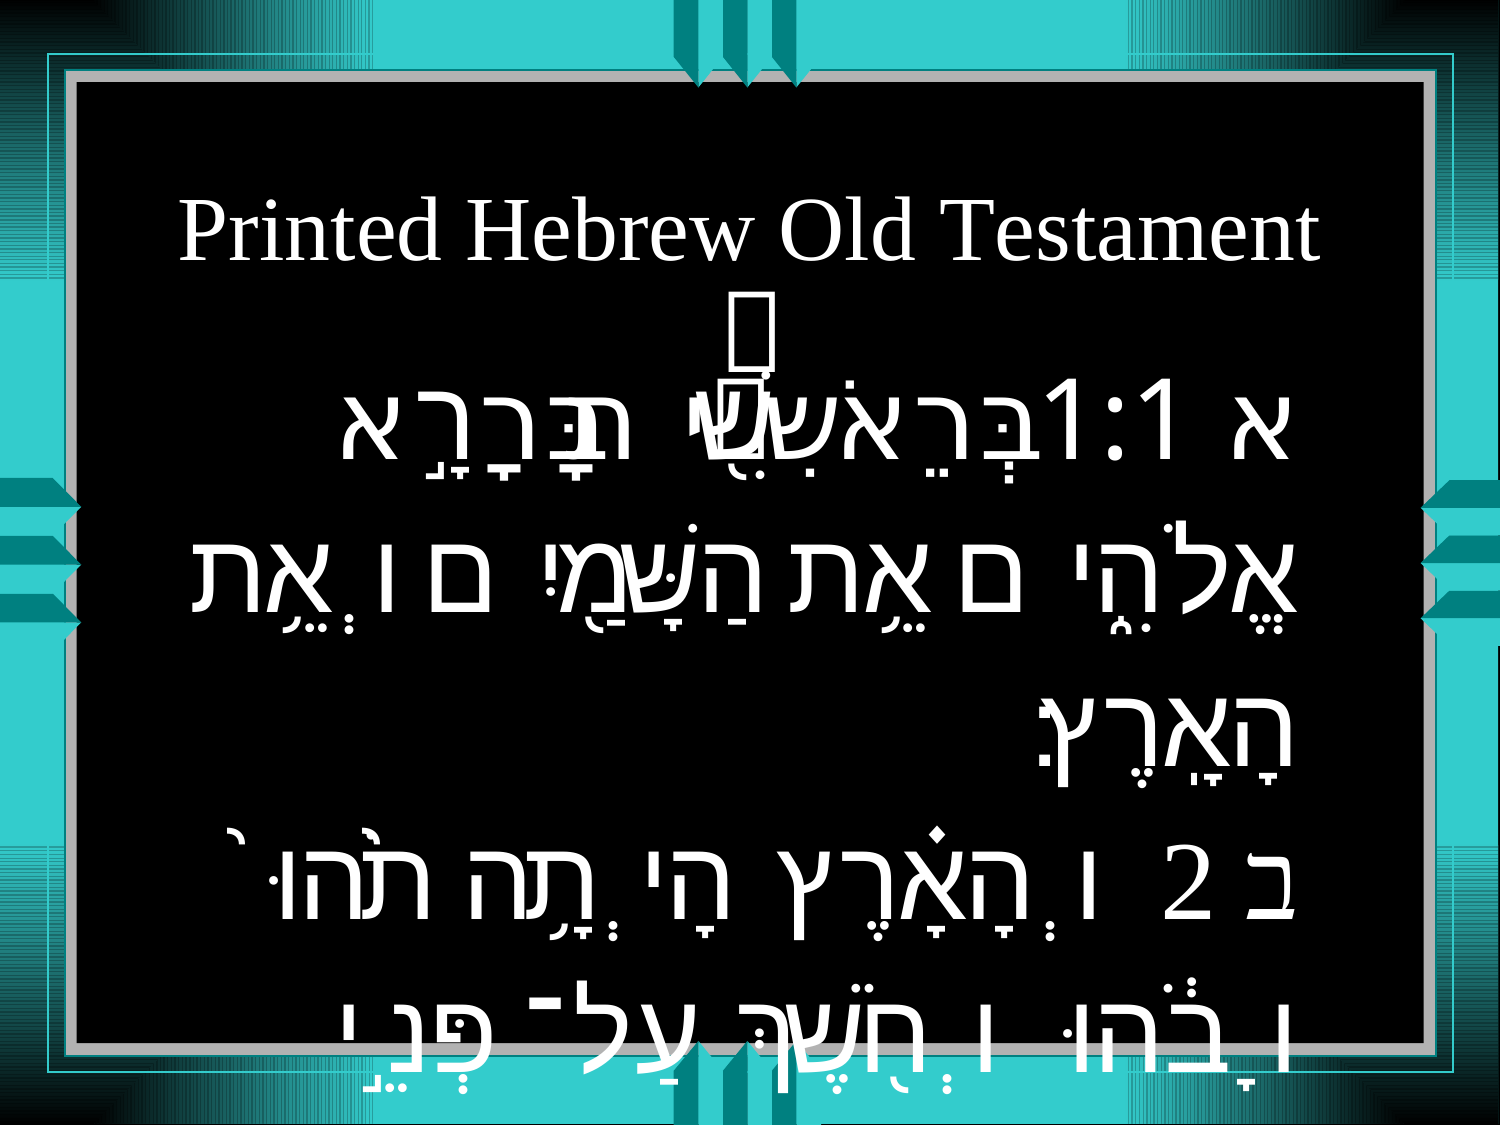

# Printed Hebrew Old Testament
א 1:1 בְּרֵאשִׁ֖ית בָּרָ֣א אֱלֹהִ֑ים אֵ֥ת הַשָּׁמַ֖יִם וְאֵ֥ת הָאָֽרֶץ׃
ב 2 וְהָאָ֗רֶץ הָיְתָ֥ה תֹ֙הוּ֙ וָבֹ֔הוּ וְחֹ֖שֶׁךְ עַל־פְּנֵ֣י תְהֹ֑ום